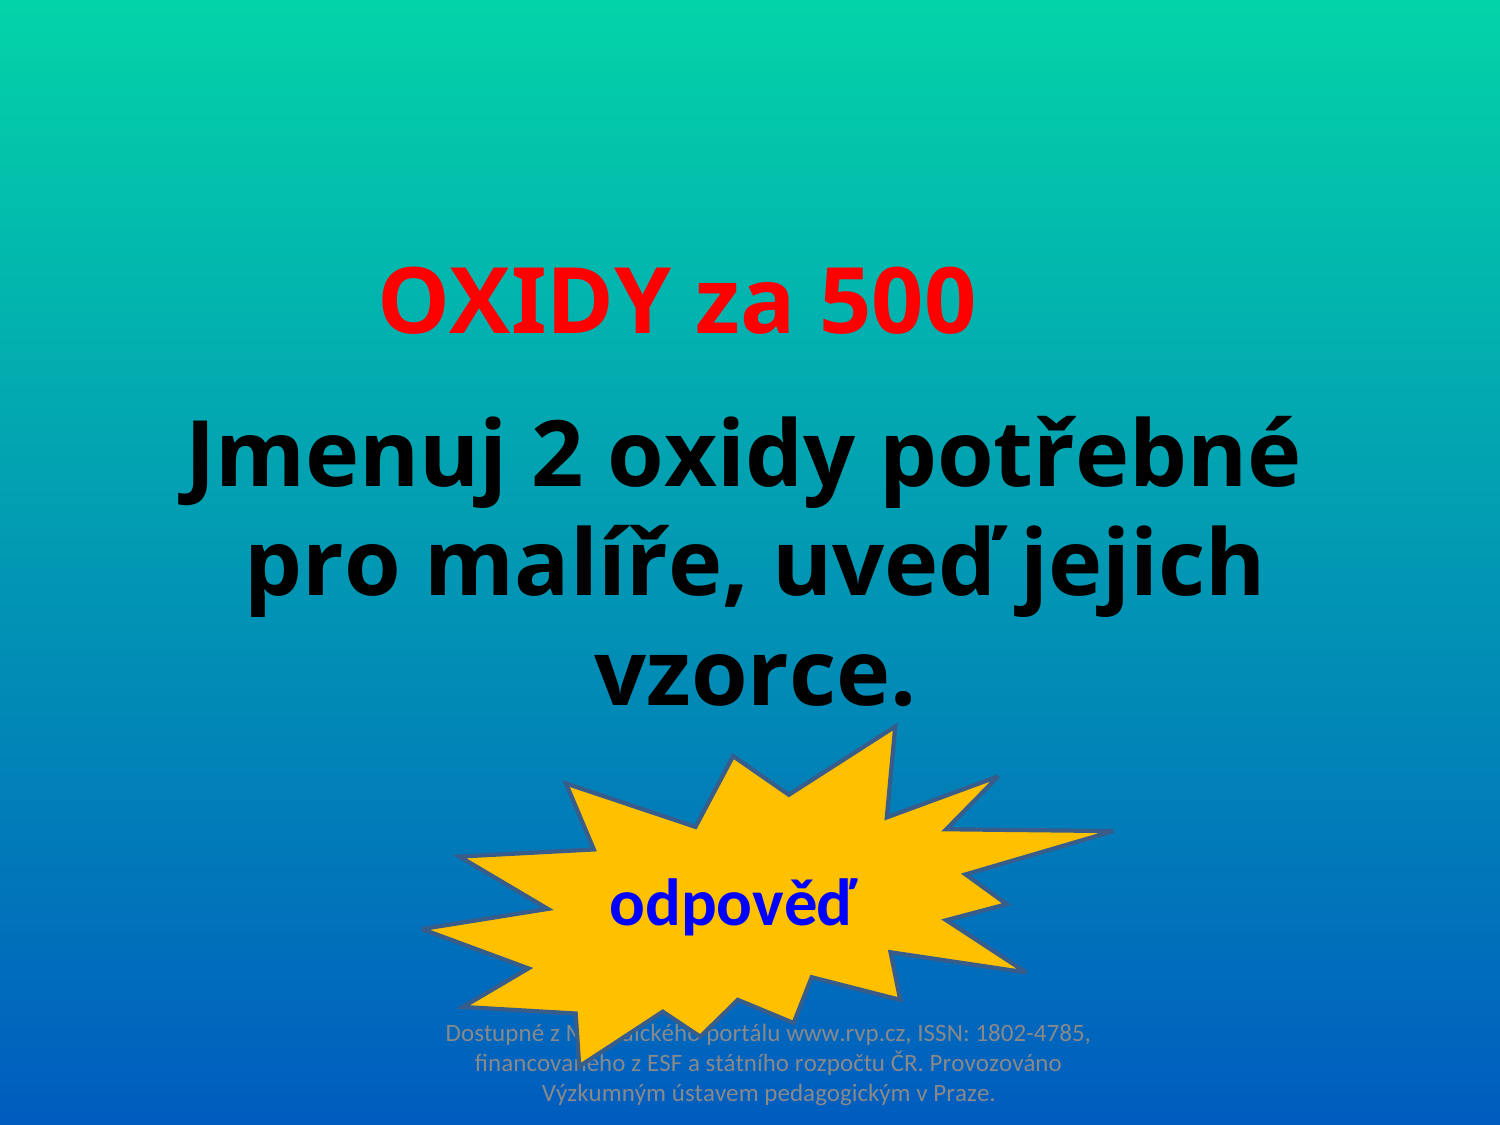

OXIDY za 500
Jmenuj 2 oxidy potřebné
pro malíře, uveď jejich vzorce.
odpověď
Dostupné z Metodického portálu www.rvp.cz, ISSN: 1802-4785, financovaného z ESF a státního rozpočtu ČR. Provozováno Výzkumným ústavem pedagogickým v Praze.